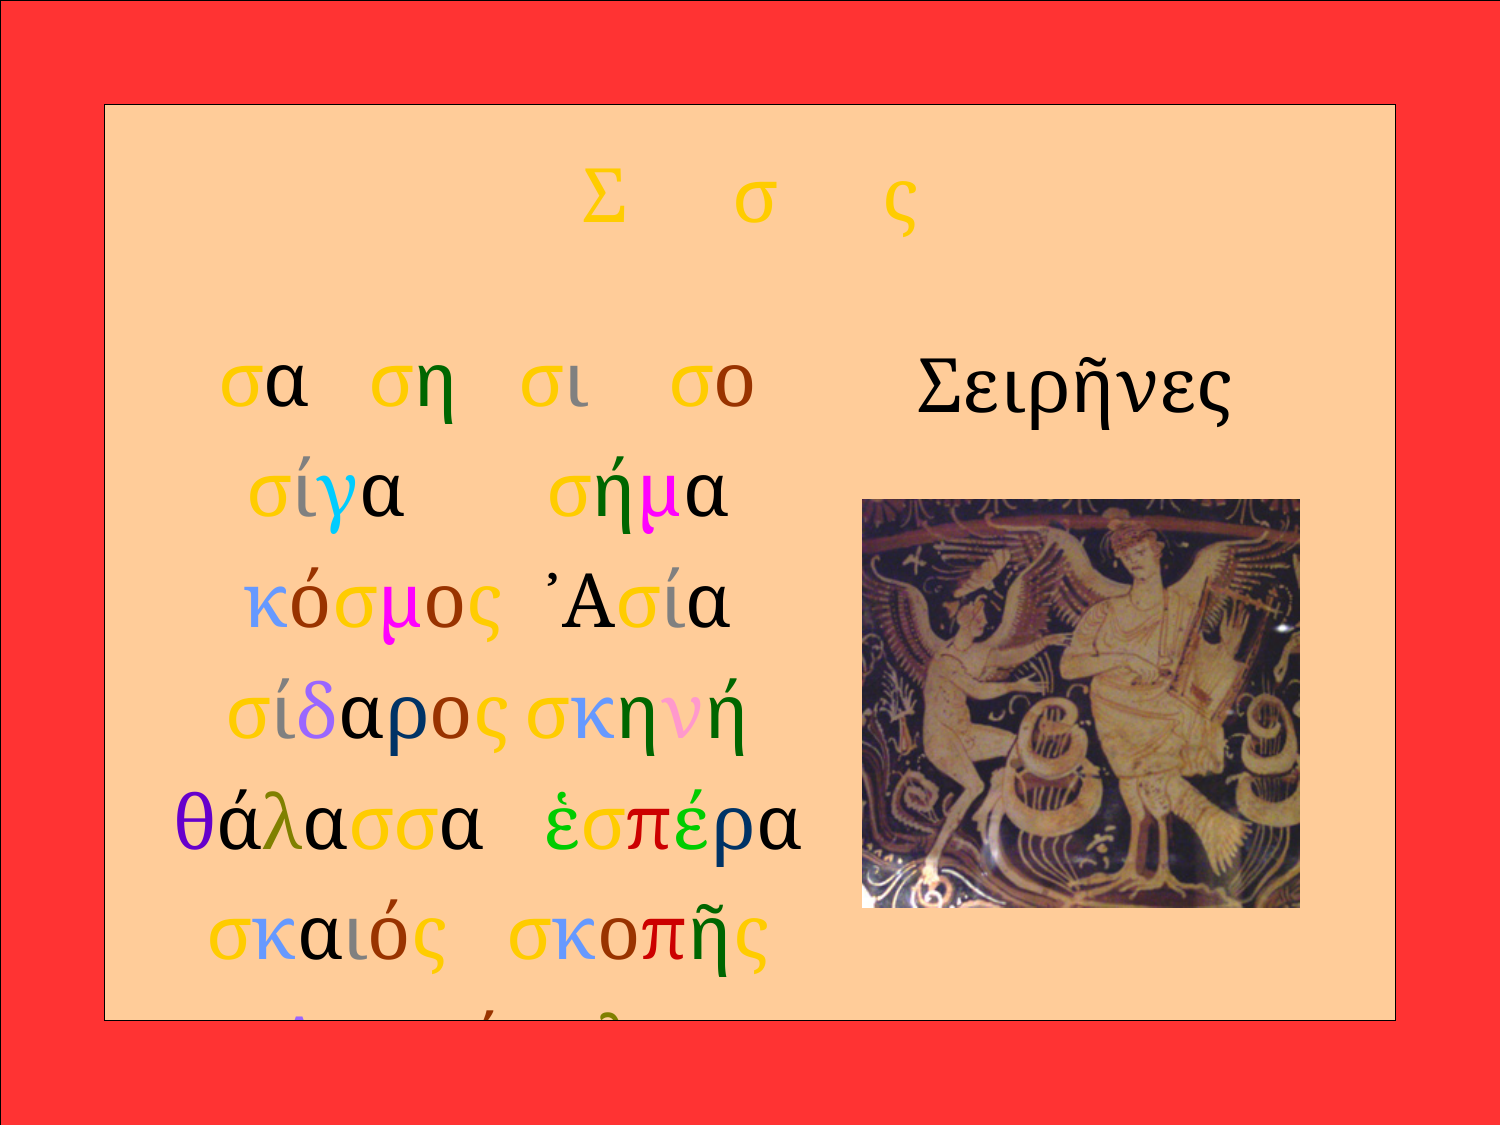

# Σ	σ	ς
σα	ση	σι	σο
σίγα	σήμα
κόσμος	᾿Ασία
σίδαρος	σκηνή
θάλασσα ἑσπέρα
σκαιός	σκοπῆς
Δικαιόπολις
Σειρῆνες